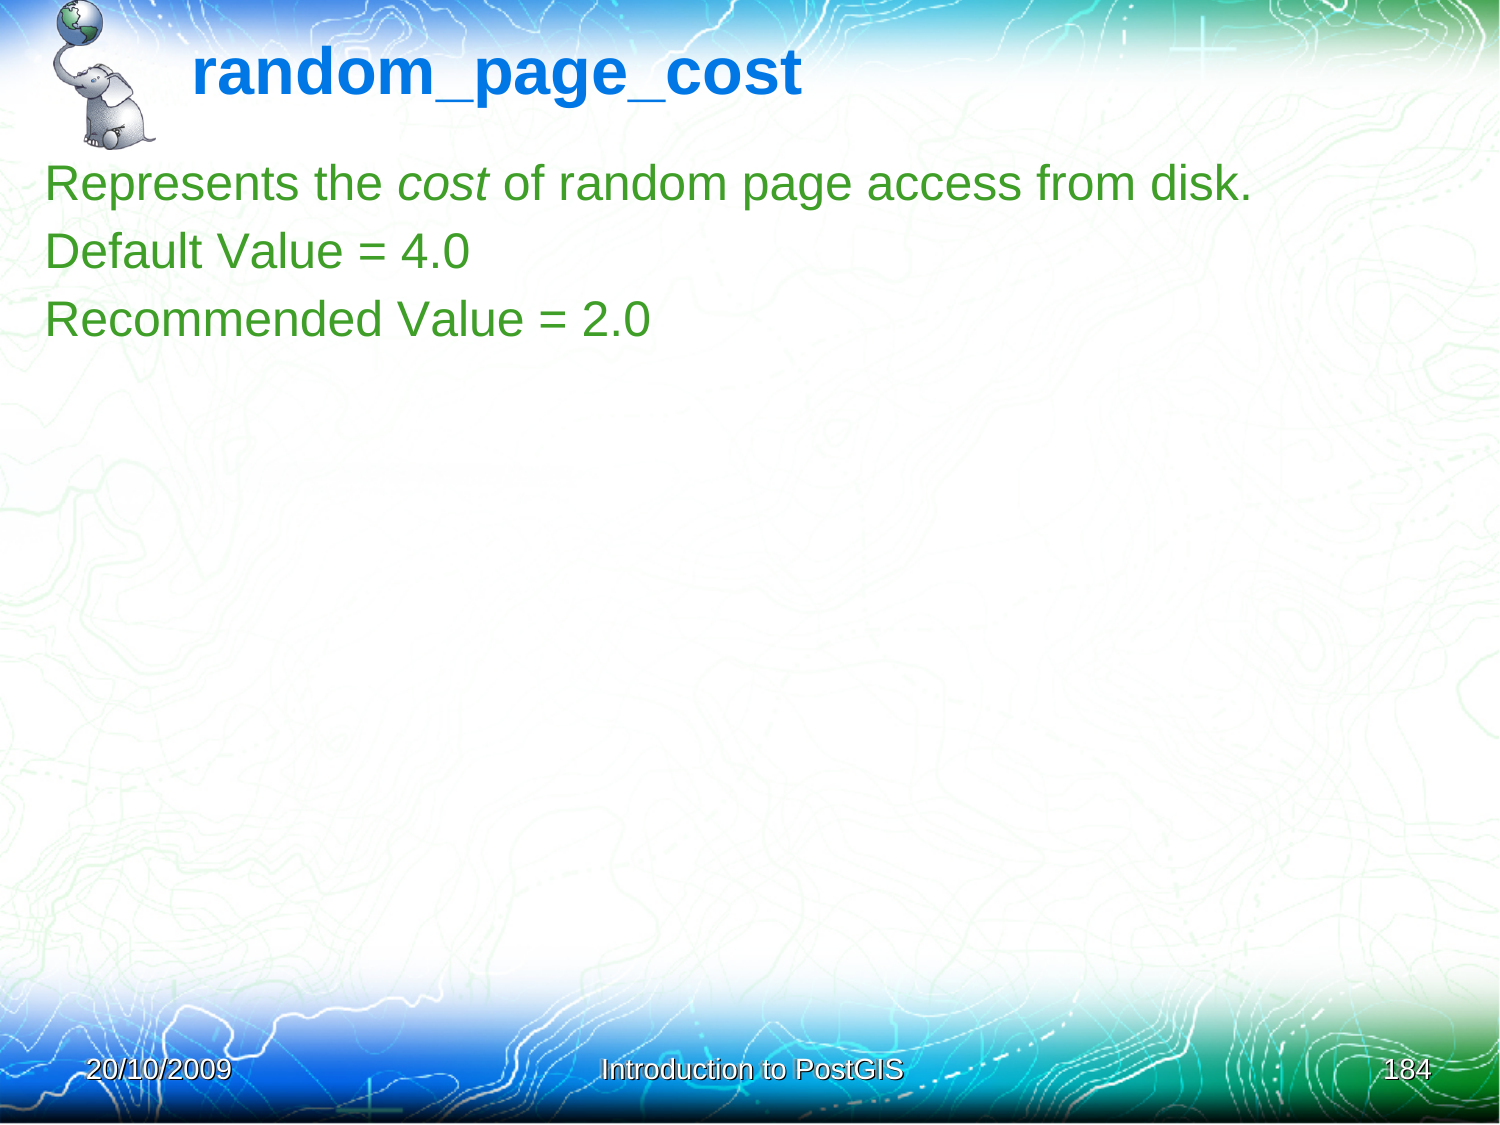

# random_page_cost
Represents the cost of random page access from disk.
Default Value = 4.0
Recommended Value = 2.0
20/10/2009
Introduction to PostGIS
184